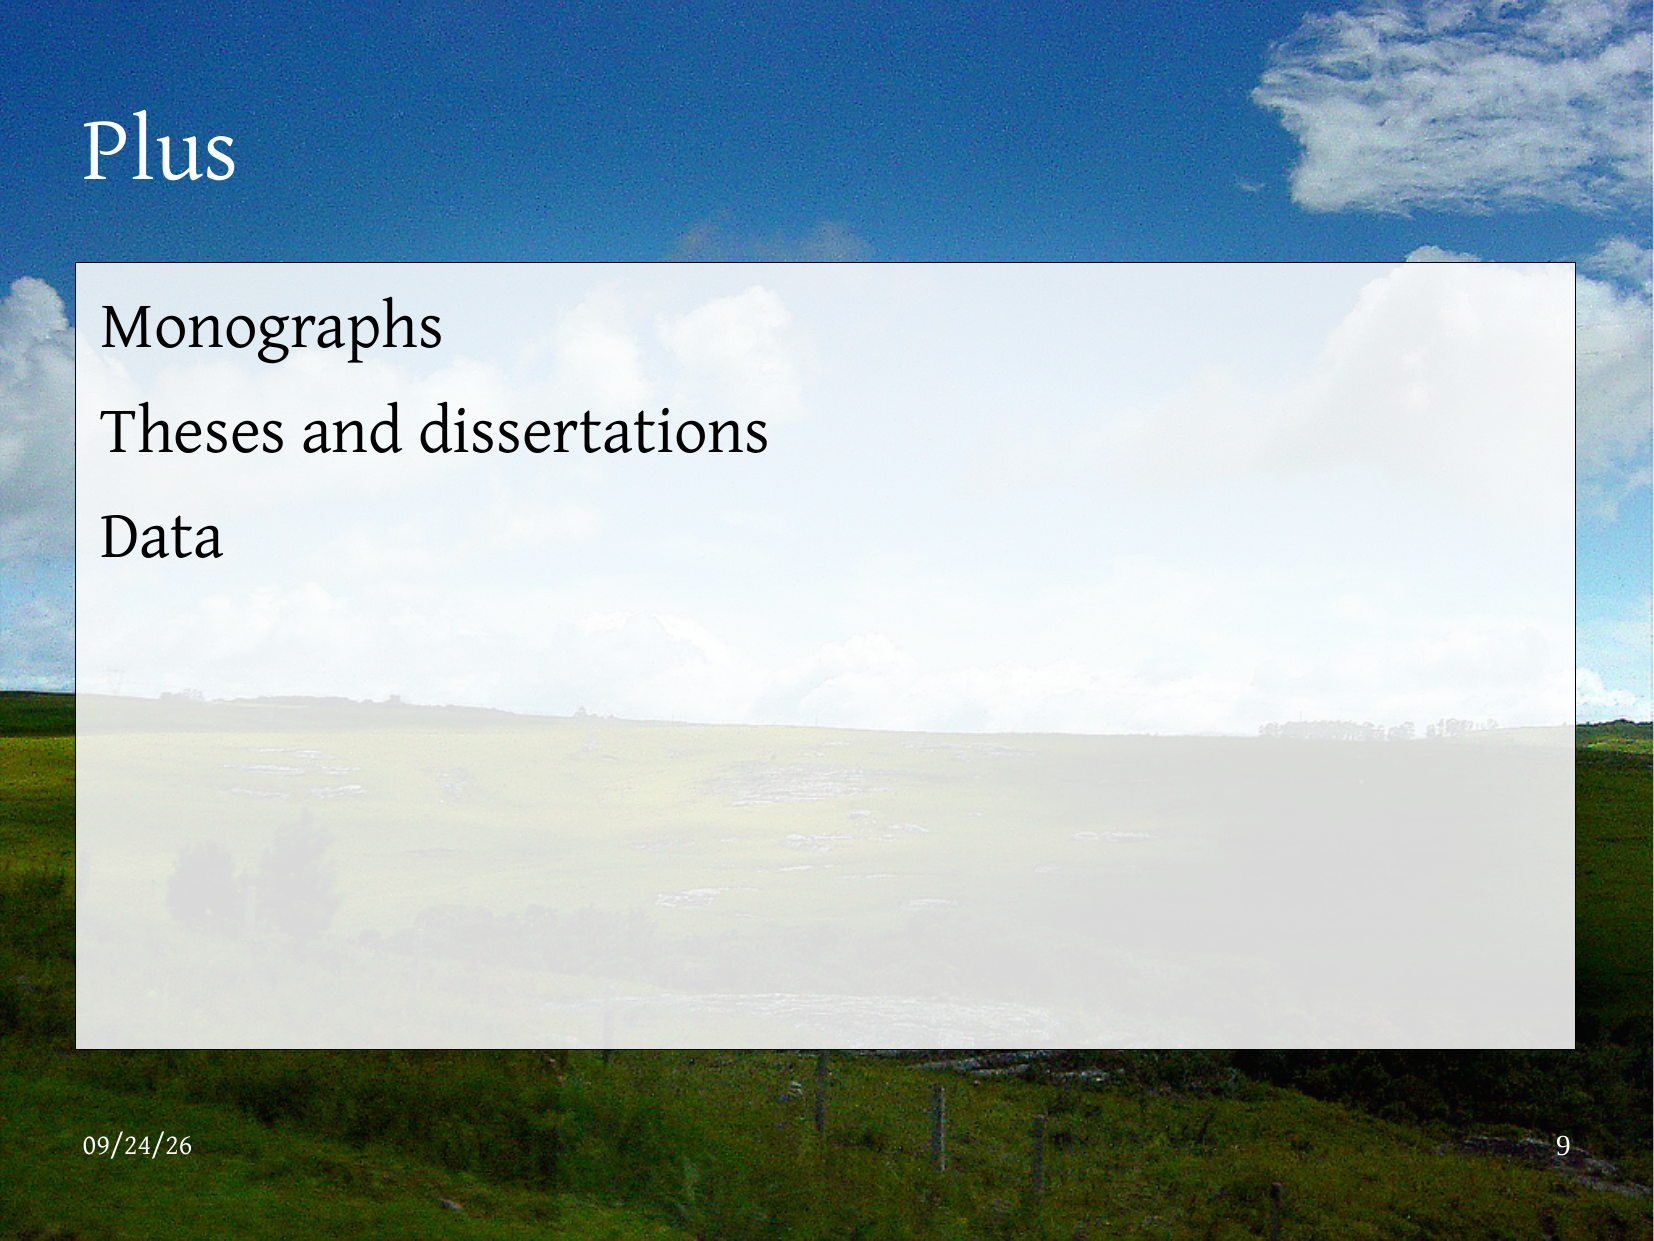

# Plus
Monographs
Theses and dissertations
Data
9